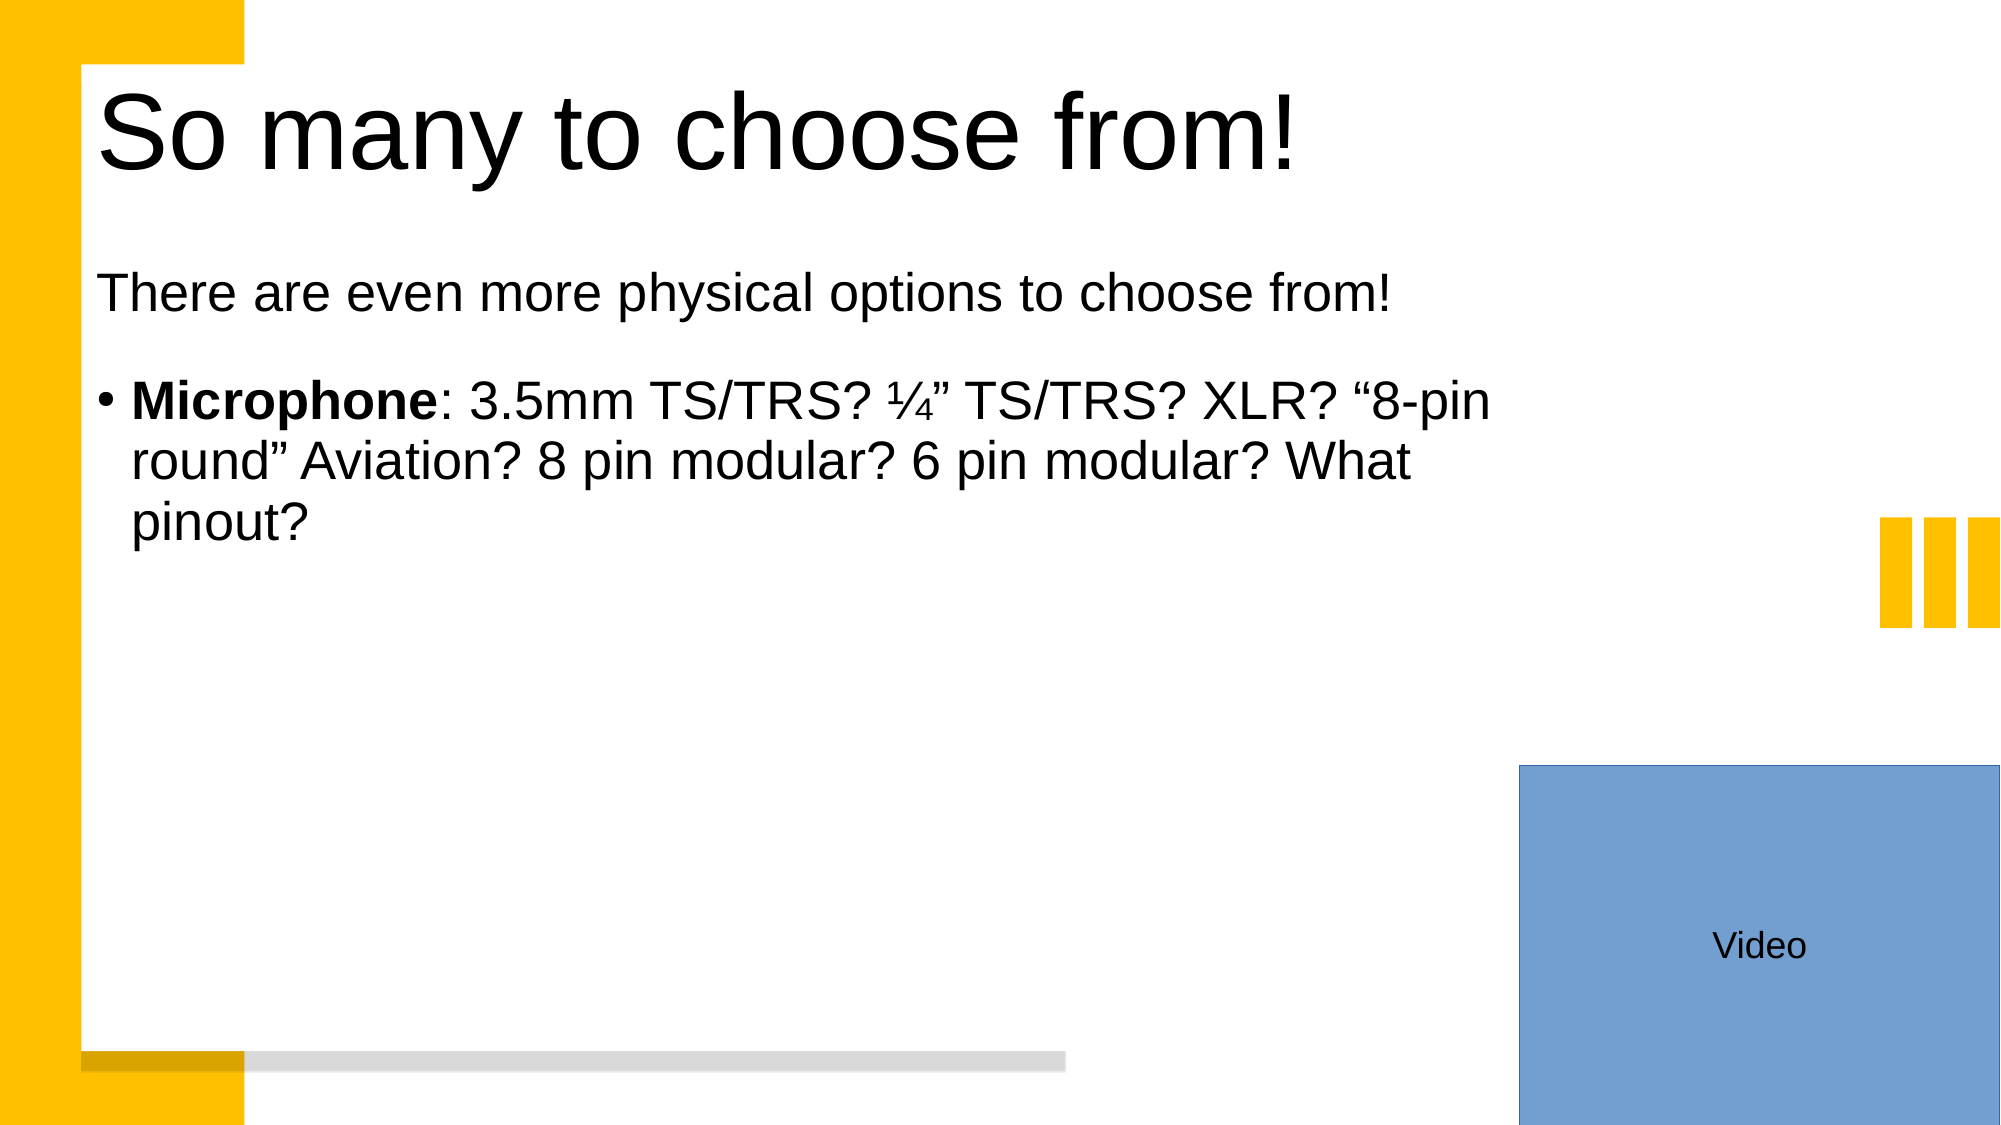

Video
So many to choose from!
There are even more physical options to choose from!
Microphone: 3.5mm TS/TRS? ¼” TS/TRS? XLR? “8-pin round” Aviation? 8 pin modular? 6 pin modular? What pinout?